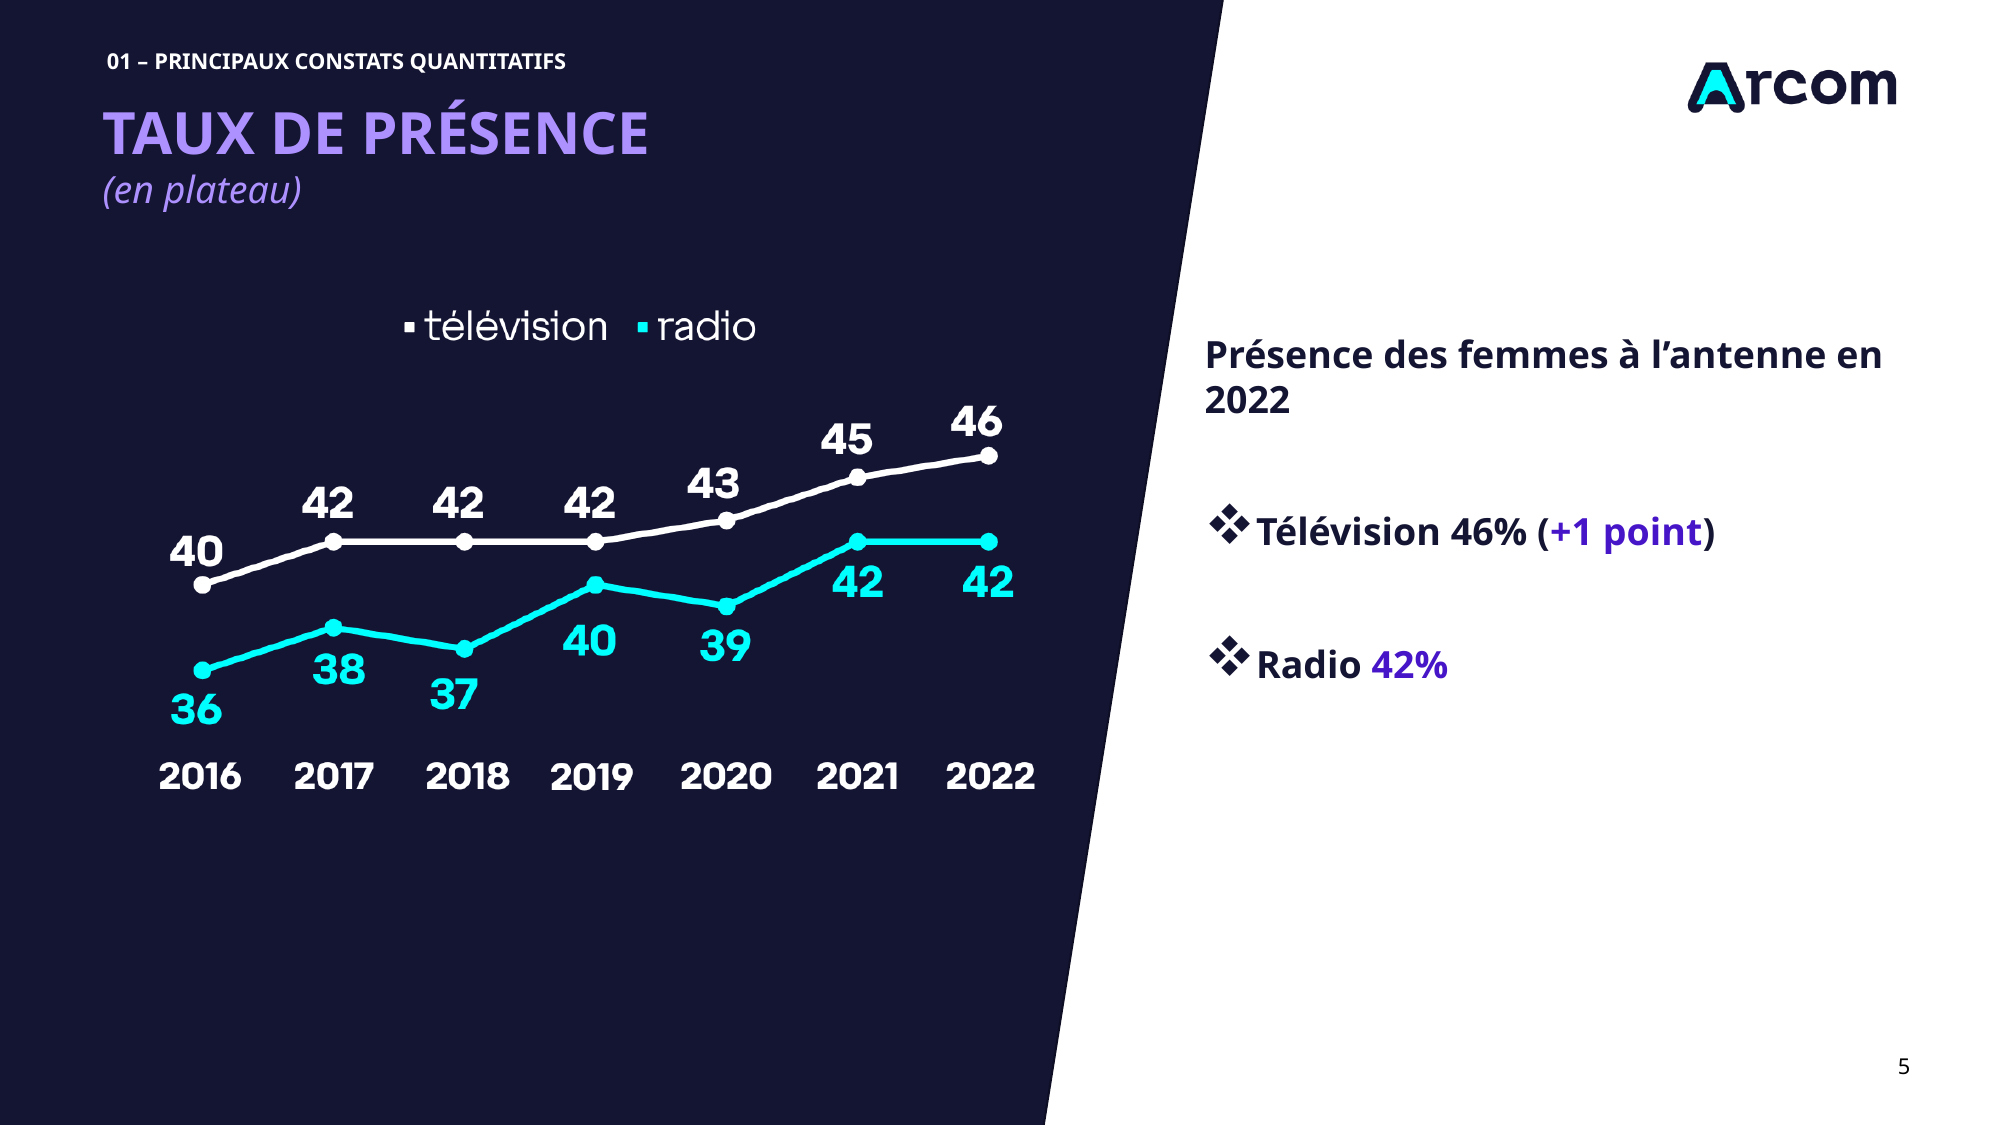

01 – Principaux constats quantitatifs
TAUX DE PRÉSENCE
(en plateau)
# Présence des femmes à l’antenne en 2022
Télévision 46% (+1 point)
Radio 42%